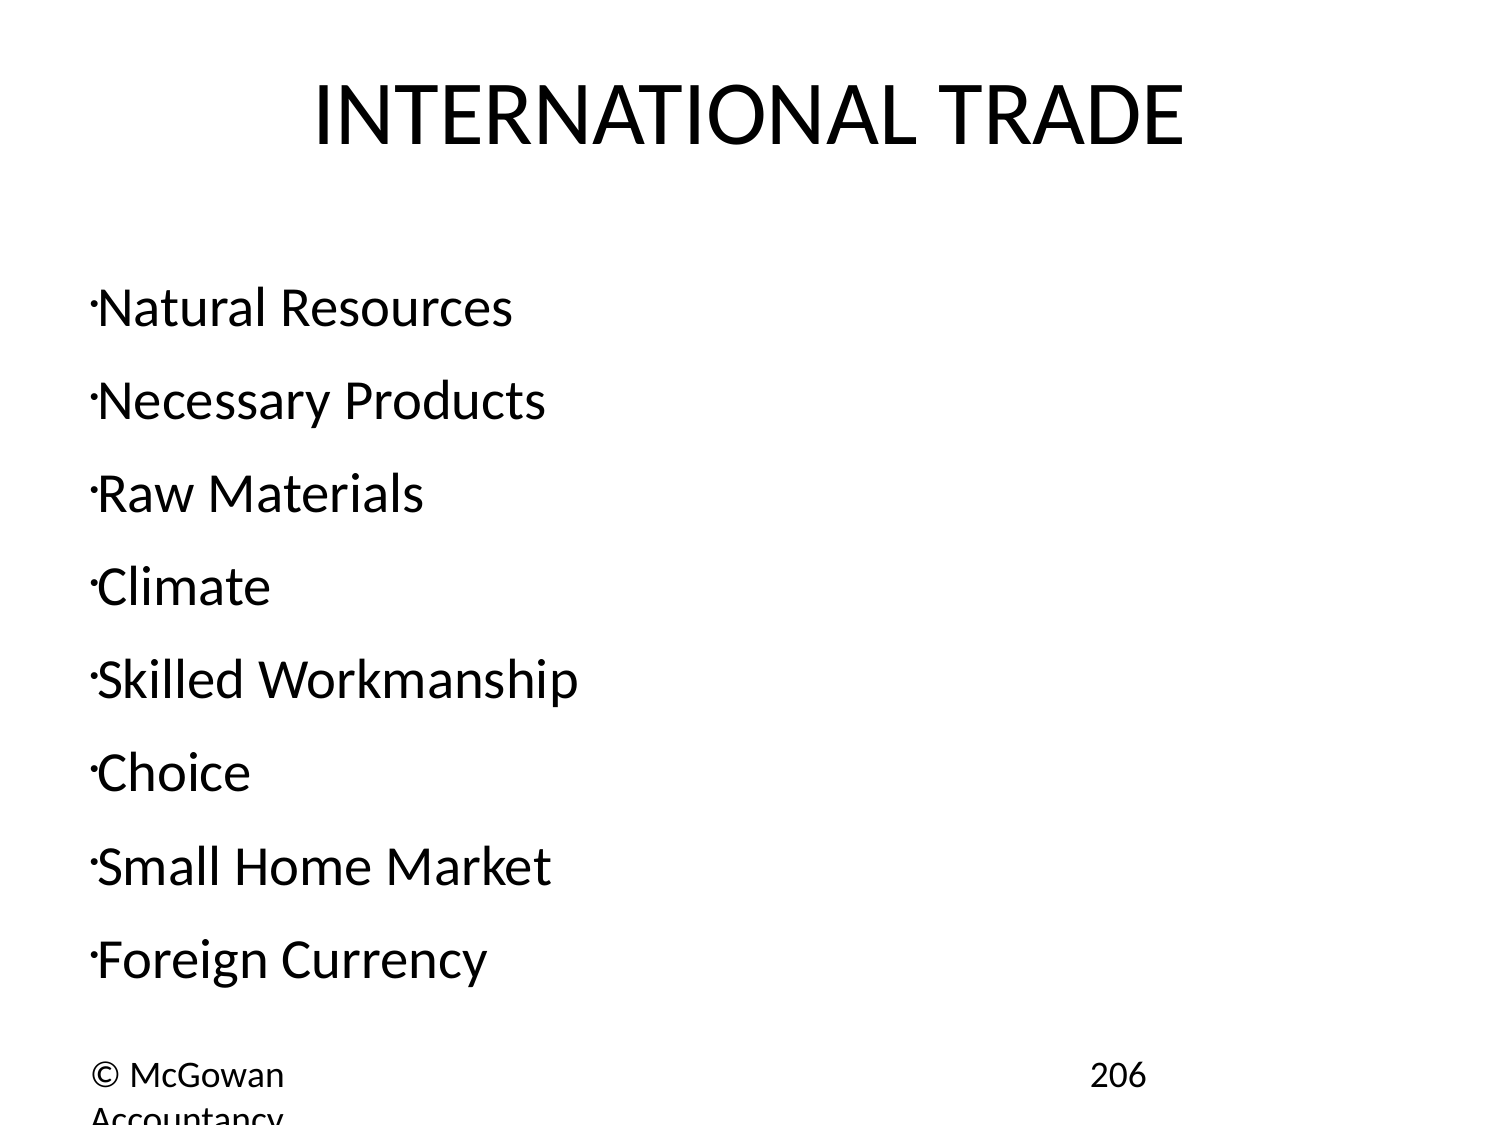

# INTERNATIONAL TRADE
Natural Resources
Necessary Products
Raw Materials
Climate
Skilled Workmanship
Choice
Small Home Market
Foreign Currency
© McGowan Accountancy Services
206